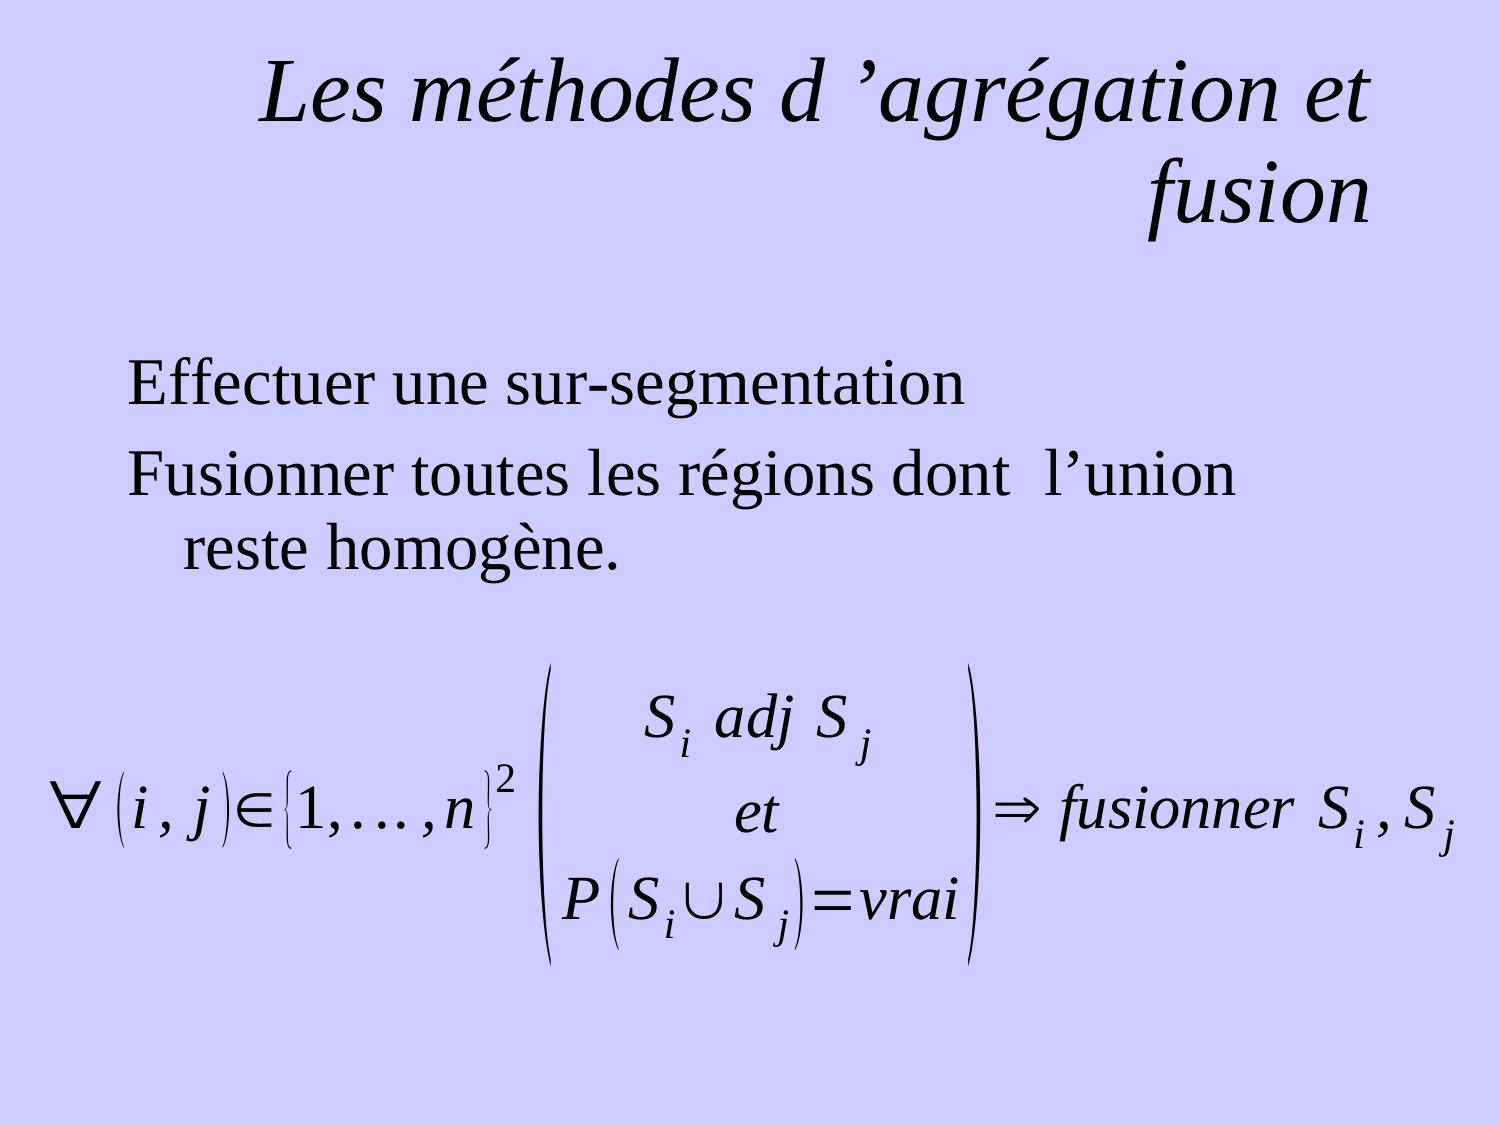

# Les méthodes d ’agrégation et fusion
Effectuer une sur-segmentation
Fusionner toutes les régions dont l’union reste homogène.